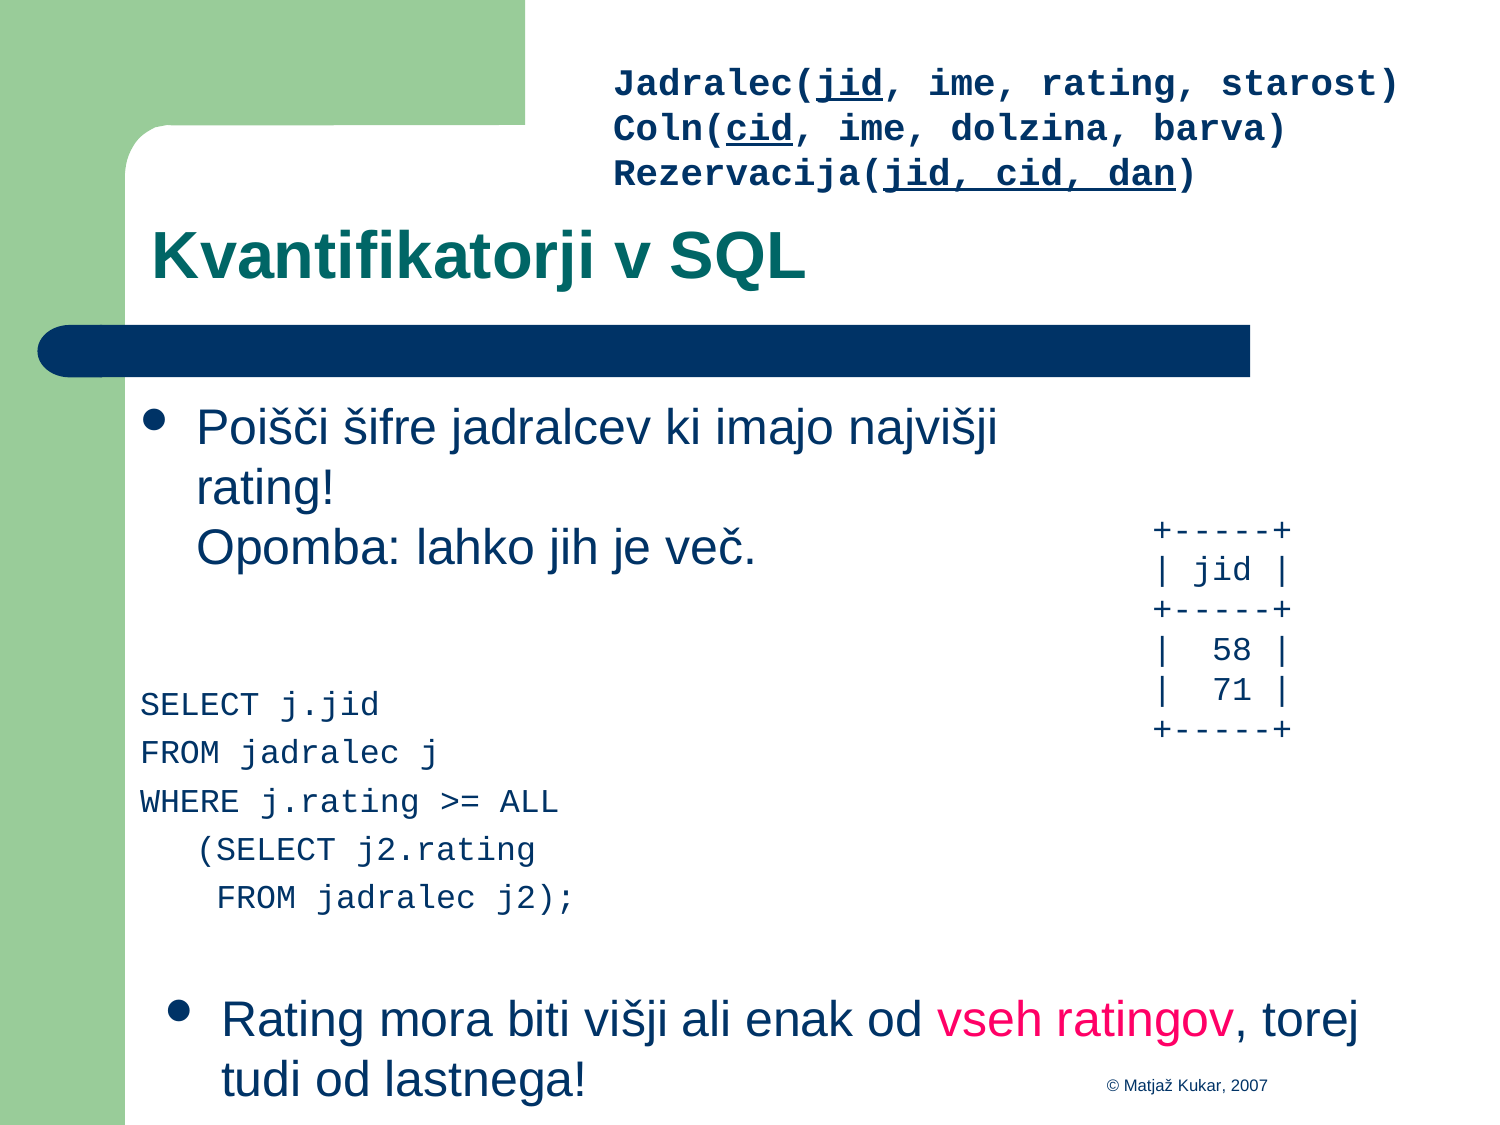

Jadralec(jid, ime, rating, starost)
Coln(cid, ime, dolzina, barva)
Rezervacija(jid, cid, dan)
# Kvantifikatorji v SQL
Poišči šifre jadralcev ki imajo najvišji rating!
Opomba: lahko jih je več.
+-----+
| jid |
+-----+
| 58 |
| 71 |
+-----+
SELECT j.jid
FROM jadralec j
WHERE j.rating >= ALL
	(SELECT j2.rating
	 FROM jadralec j2);
Rating mora biti višji ali enak od vseh ratingov, torej tudi od lastnega!
© Matjaž Kukar, 2007